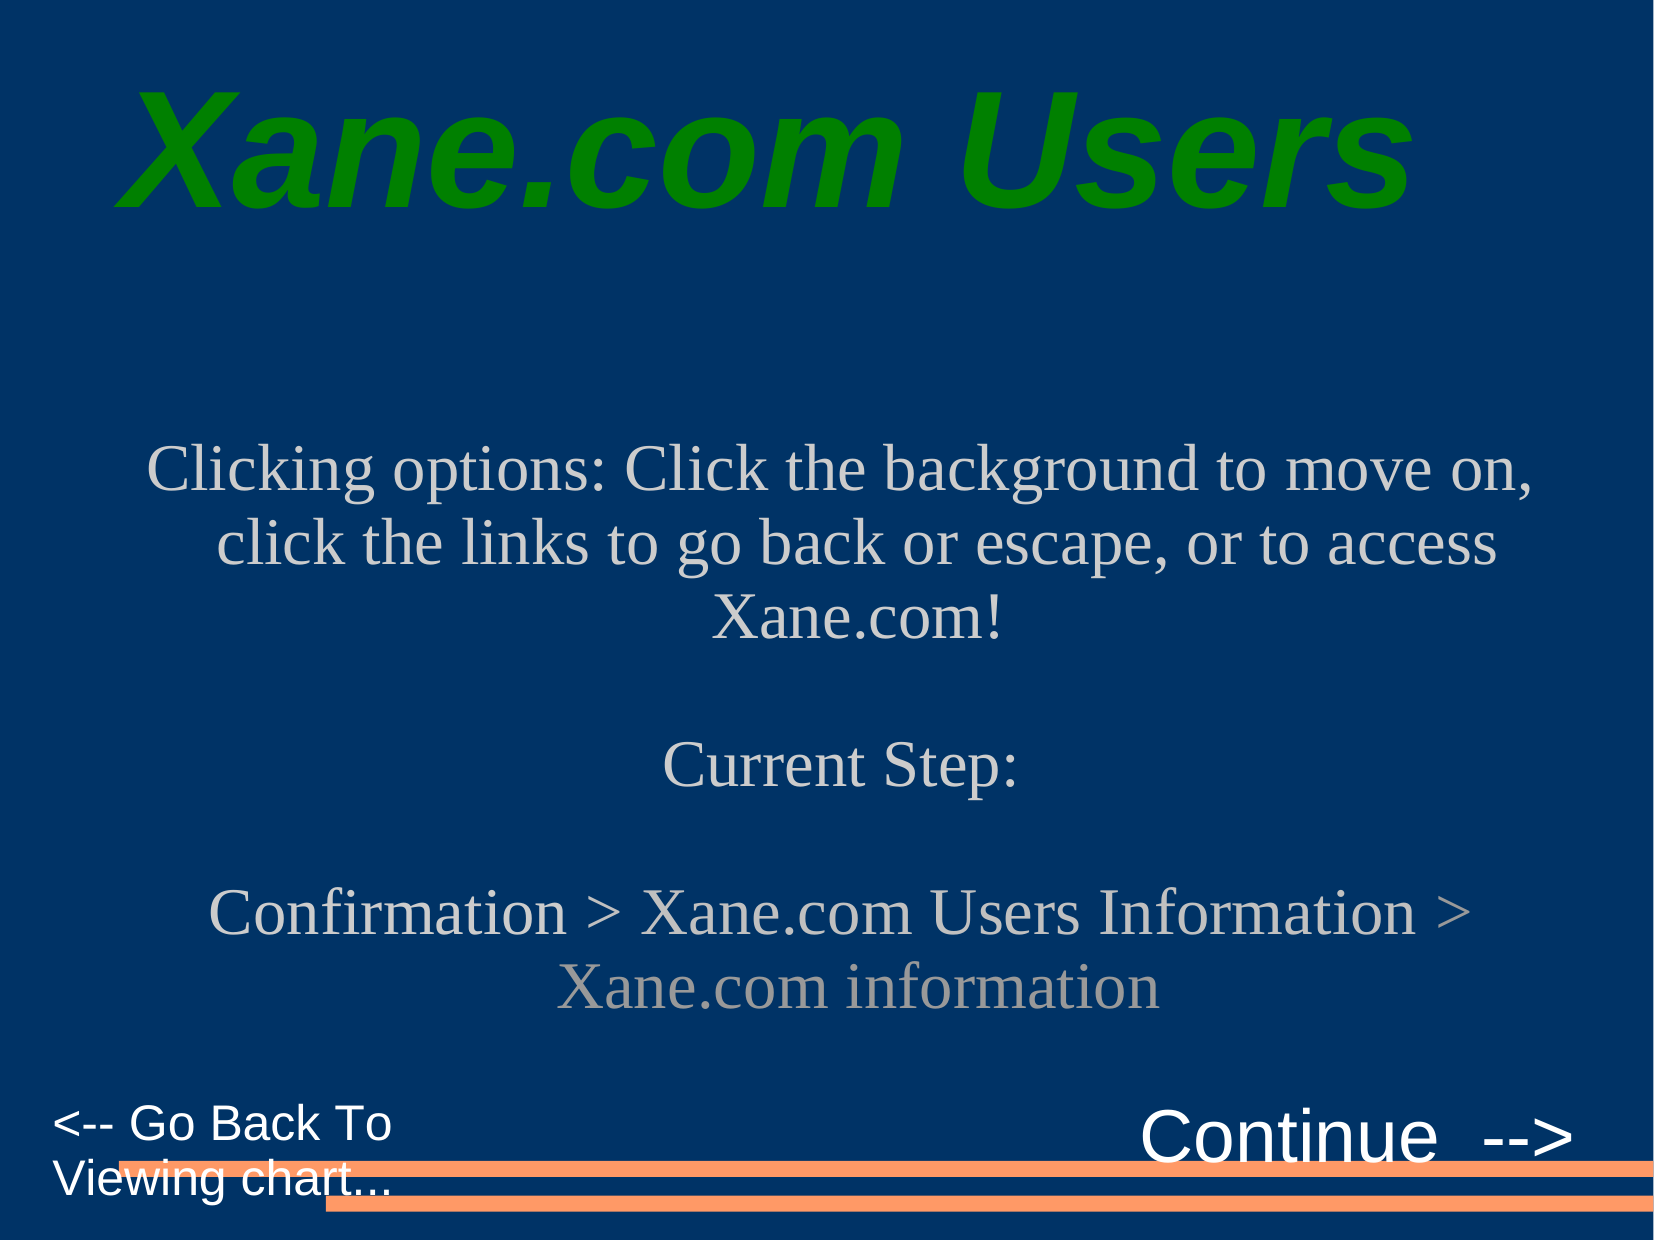

# Xane.com Users
Clicking options: Click the background to move on, click the links to go back or escape, or to access Xane.com!
Current Step:
Confirmation > Xane.com Users Information > Xane.com information
<-- Go Back To Viewing chart...
Continue -->